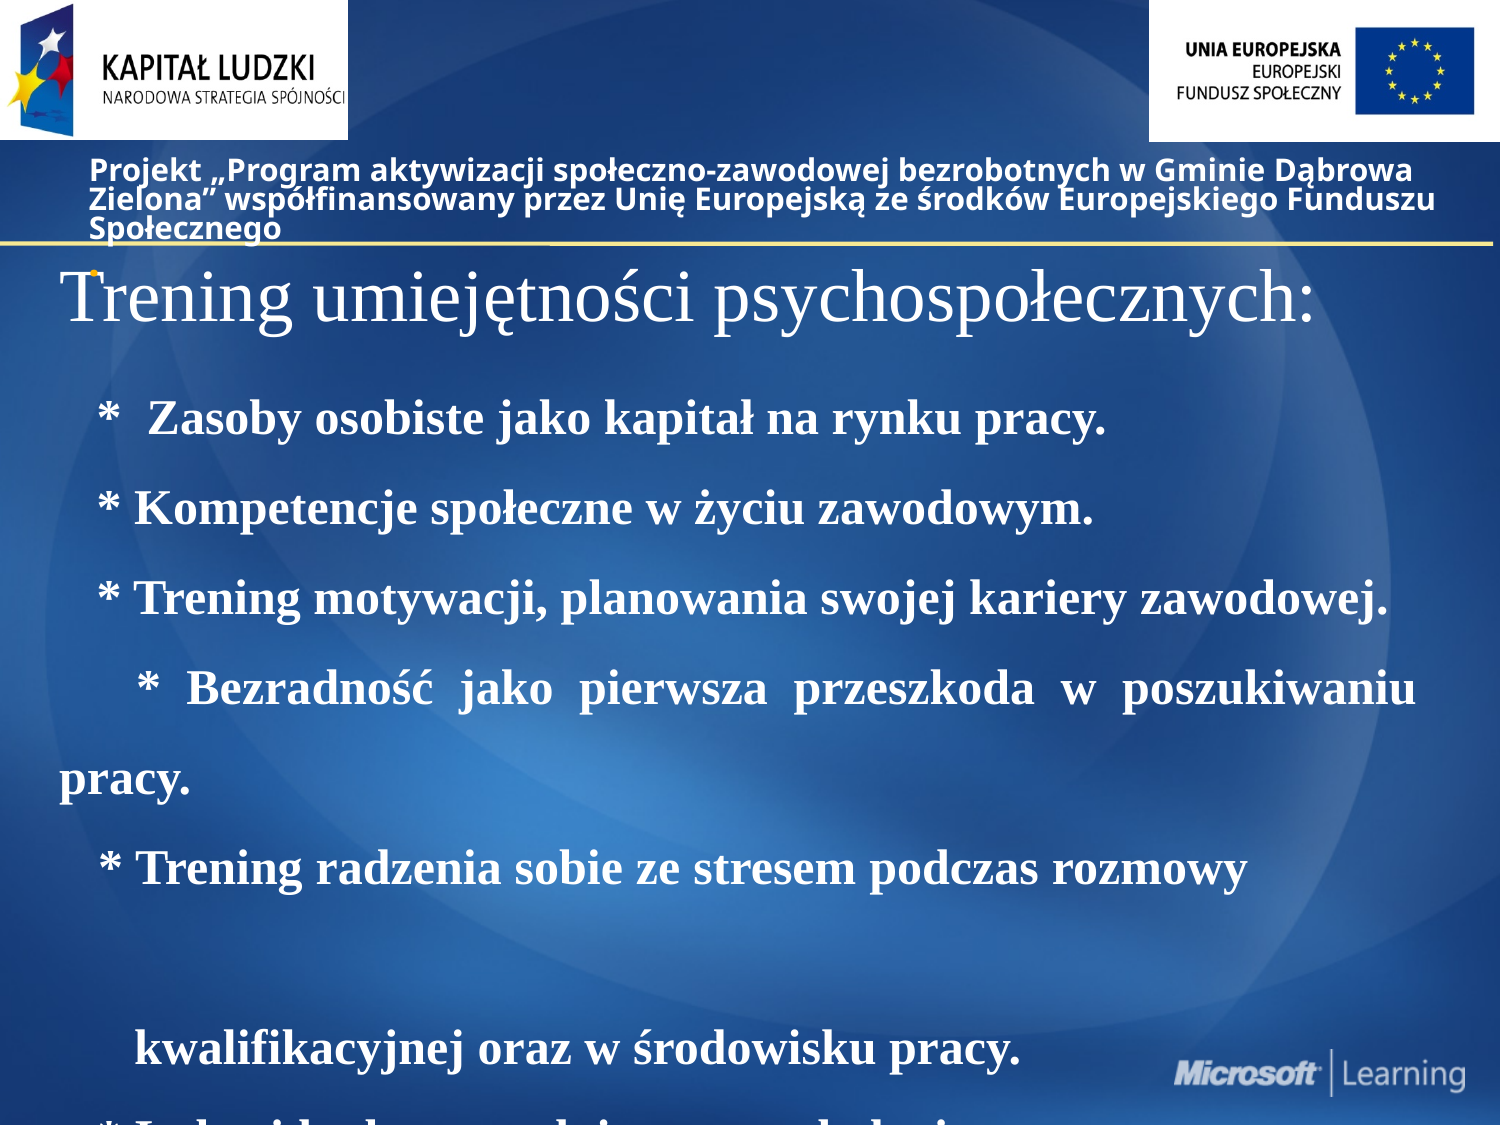

Projekt „Program aktywizacji społeczno-zawodowej bezrobotnych w Gminie Dąbrowa Zielona” współfinansowany przez Unię Europejską ze środków Europejskiego Funduszu Społecznego
.
Trening umiejętności psychospołecznych:
 * Zasoby osobiste jako kapitał na rynku pracy.
 * Kompetencje społeczne w życiu zawodowym.
 * Trening motywacji, planowania swojej kariery zawodowej.
 * Bezradność jako pierwsza przeszkoda w poszukiwaniu pracy.
 * Trening radzenia sobie ze stresem podczas rozmowy
 kwalifikacyjnej oraz w środowisku pracy.
 * Indywidualne poradnictwo psychologiczne.